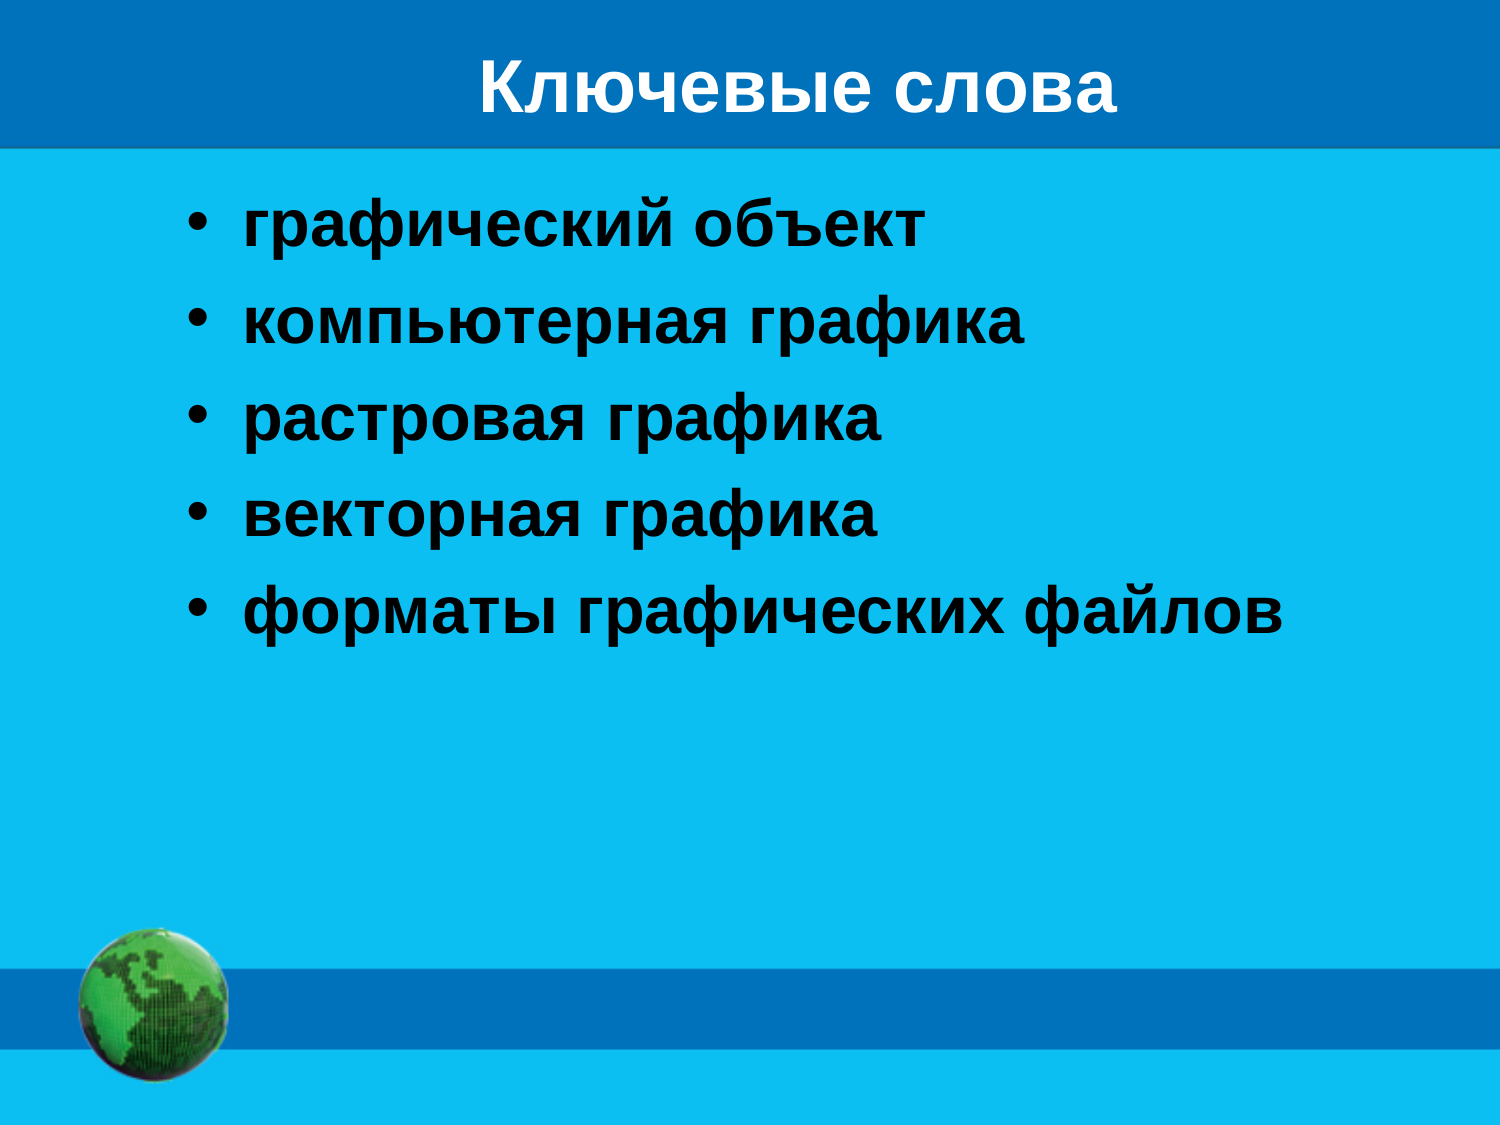

Ключевые слова
графический объект
компьютерная графика
растровая графика
векторная графика
форматы графических файлов